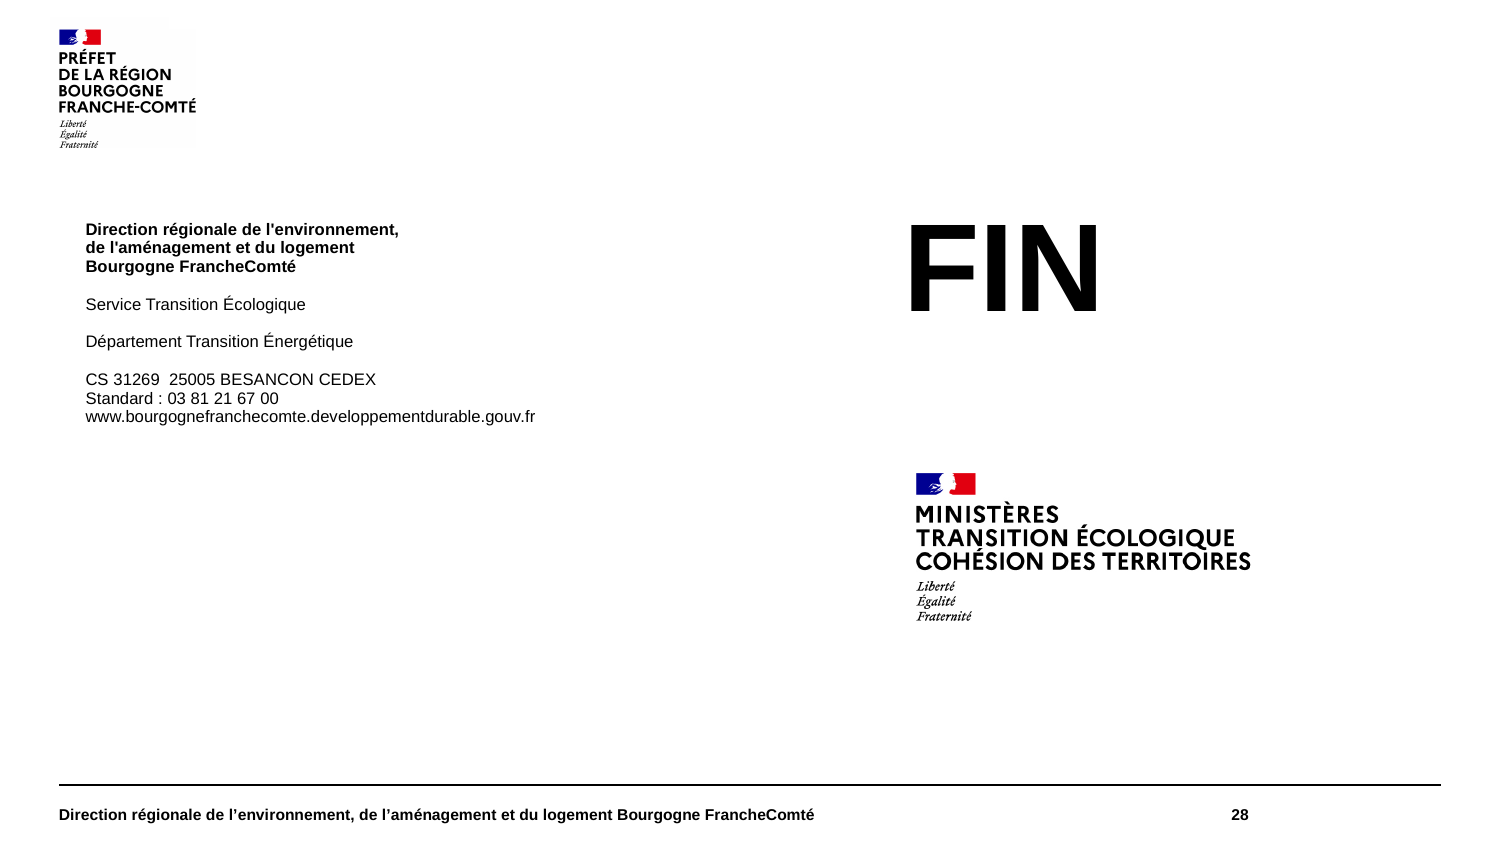

FIN
Direction régionale de l'environnement,
de l'aménagement et du logement
Bourgogne FrancheComté
Service Transition Écologique
Département Transition Énergétique
CS 31269 25005 BESANCON CEDEX
Standard : 03 81 21 67 00
www.bourgognefranchecomte.developpementdurable.gouv.fr
Direction régionale de l’environnement, de l’aménagement et du logement Auvergne-Rhône-Alpes
28